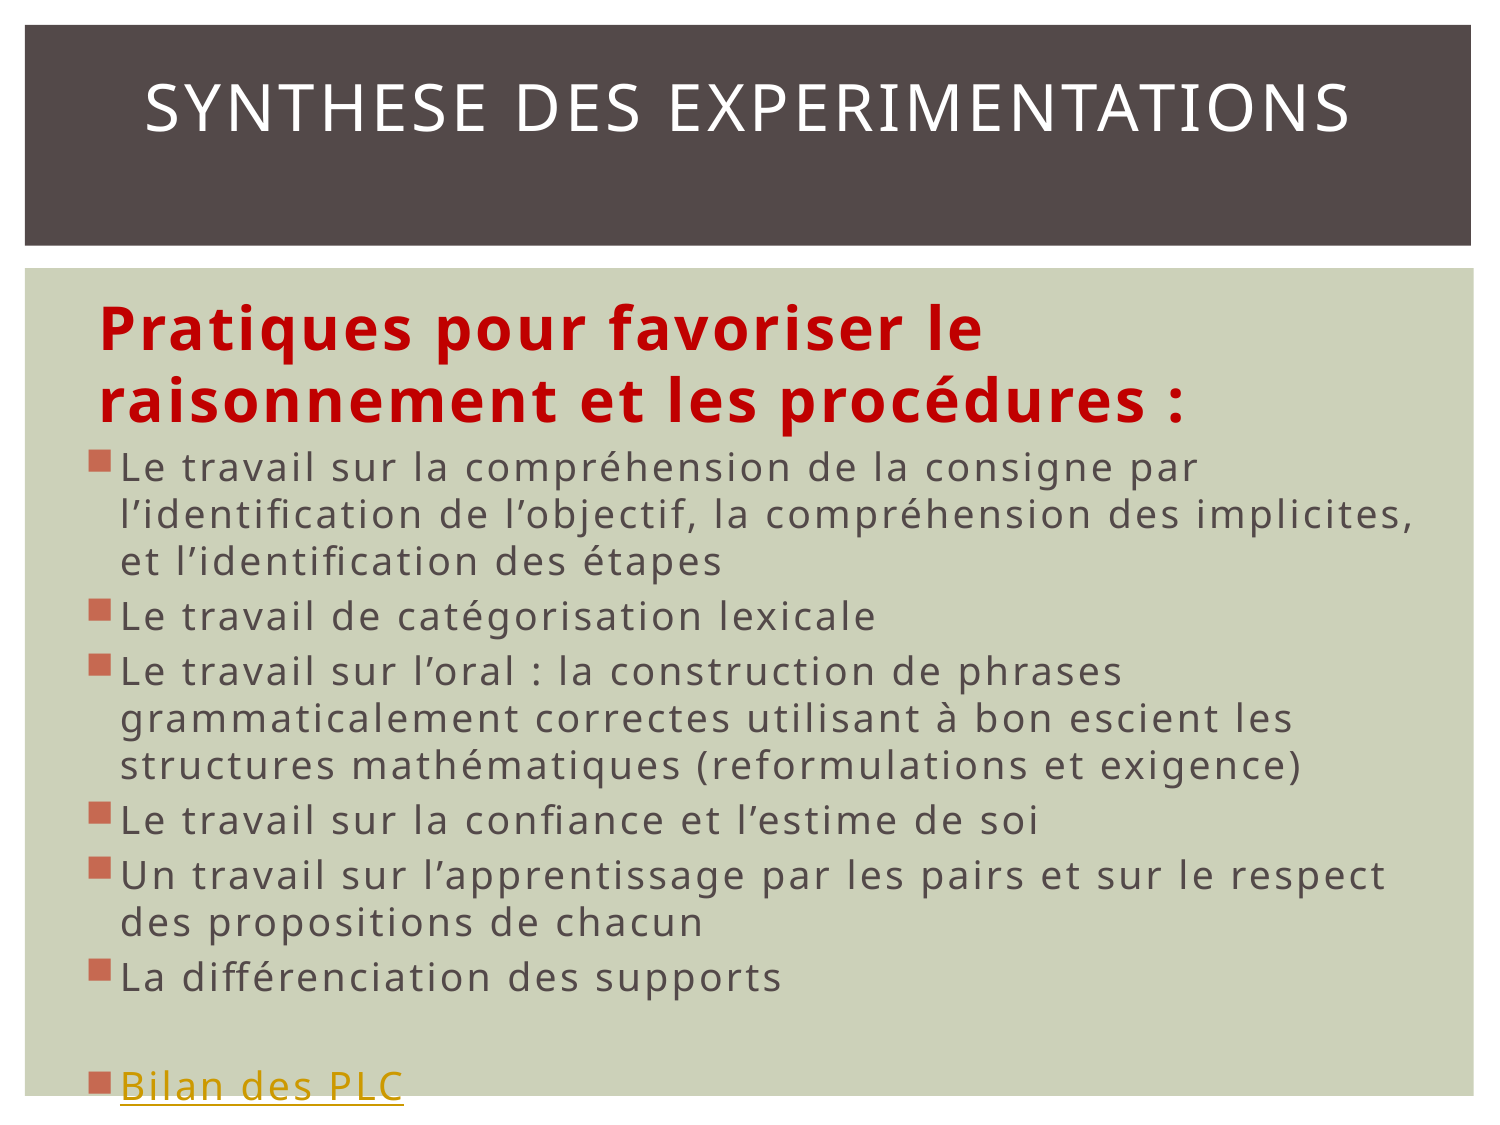

SYNTHESE DES EXPERIMENTATIONS
# Pratiques pour favoriser le raisonnement et les procédures :
Le travail sur la compréhension de la consigne par l’identification de l’objectif, la compréhension des implicites, et l’identification des étapes
Le travail de catégorisation lexicale
Le travail sur l’oral : la construction de phrases grammaticalement correctes utilisant à bon escient les structures mathématiques (reformulations et exigence)
Le travail sur la confiance et l’estime de soi
Un travail sur l’apprentissage par les pairs et sur le respect des propositions de chacun
La différenciation des supports
Bilan des PLC